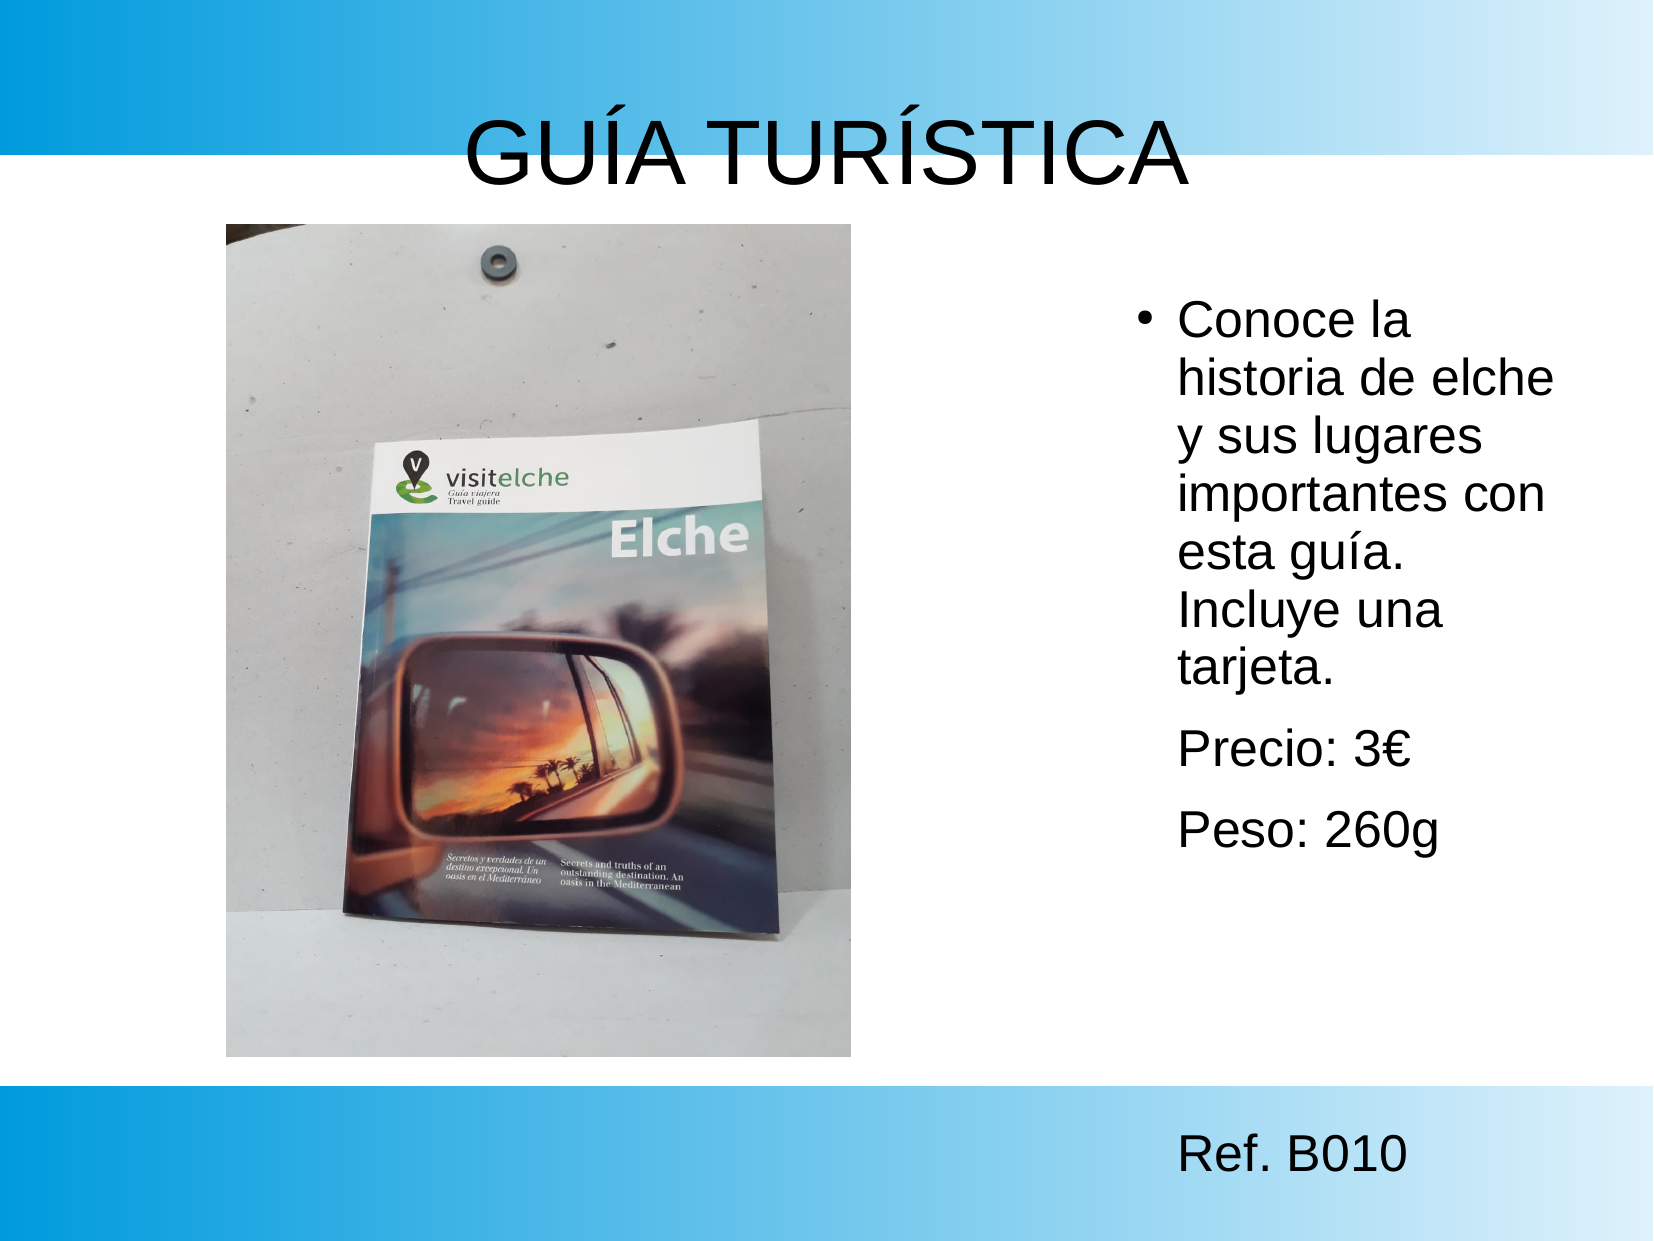

# GUÍA TURÍSTICA
Conoce la historia de elche y sus lugares importantes con esta guía. Incluye una tarjeta.
Precio: 3€
Peso: 260g
Ref. B010